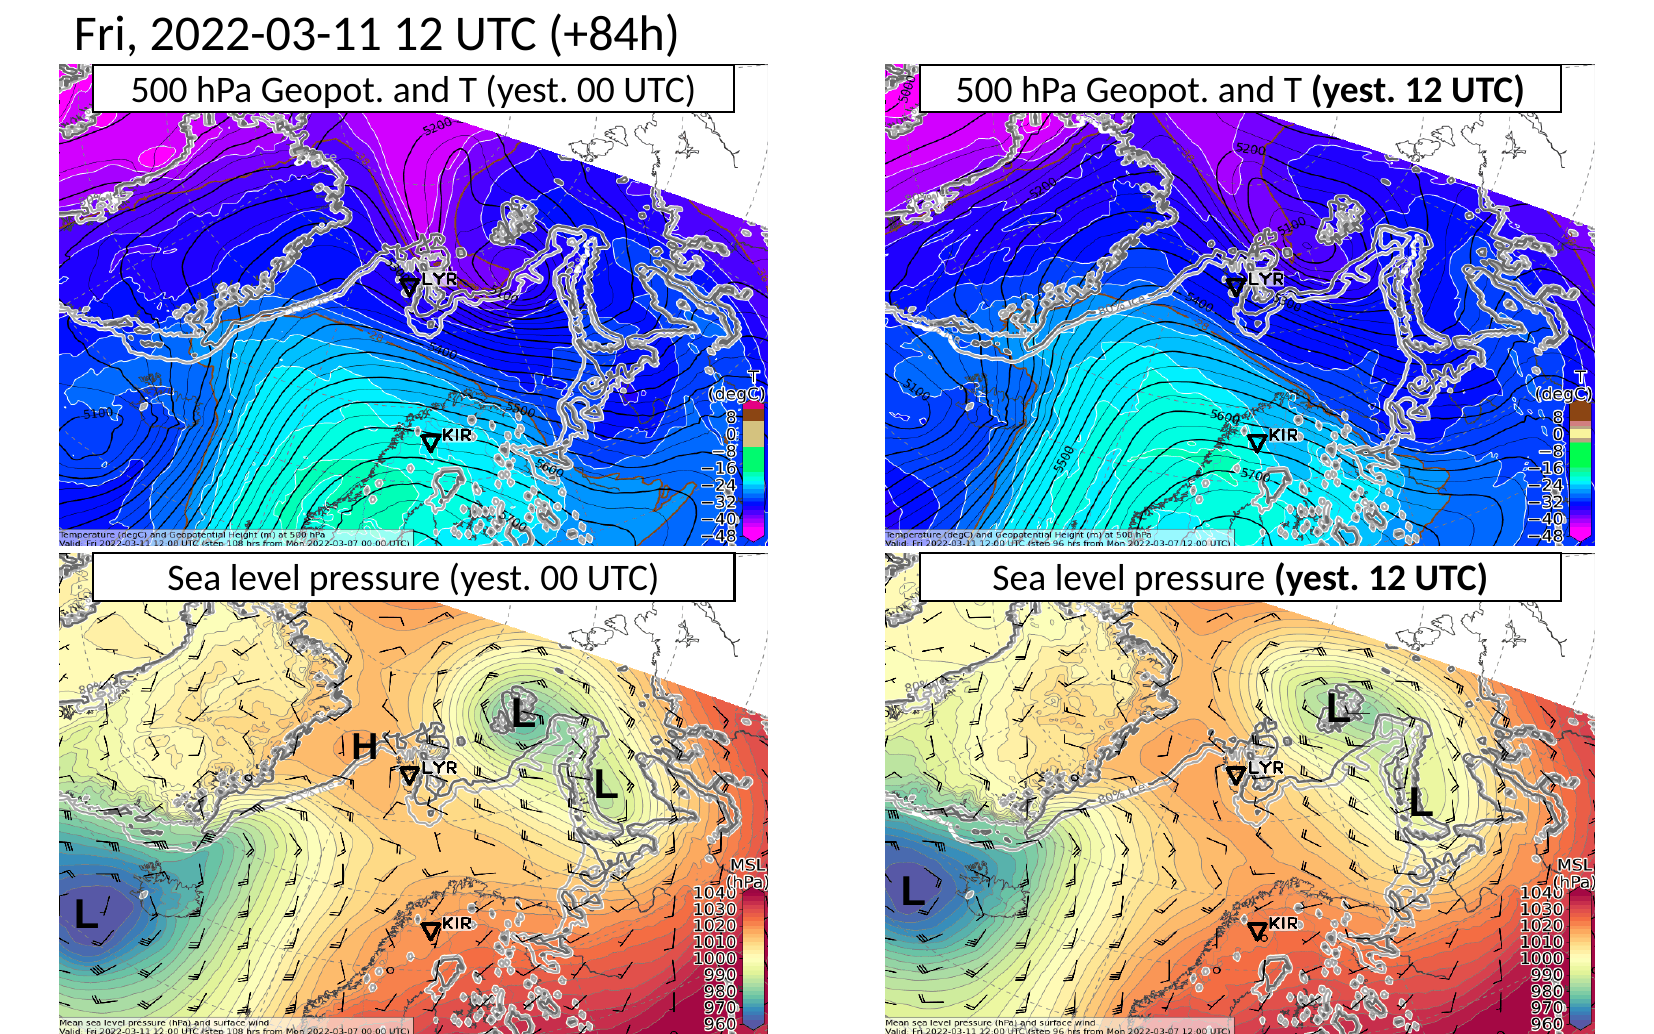

Fri, 2022-03-11 12 UTC (+84h)
500 hPa Geopot. and T (yest. 00 UTC)
500 hPa Geopot. and T (yest. 12 UTC)
Sea level pressure (yest. 00 UTC)
Sea level pressure (yest. 12 UTC)
L
L
H
L
L
L
L